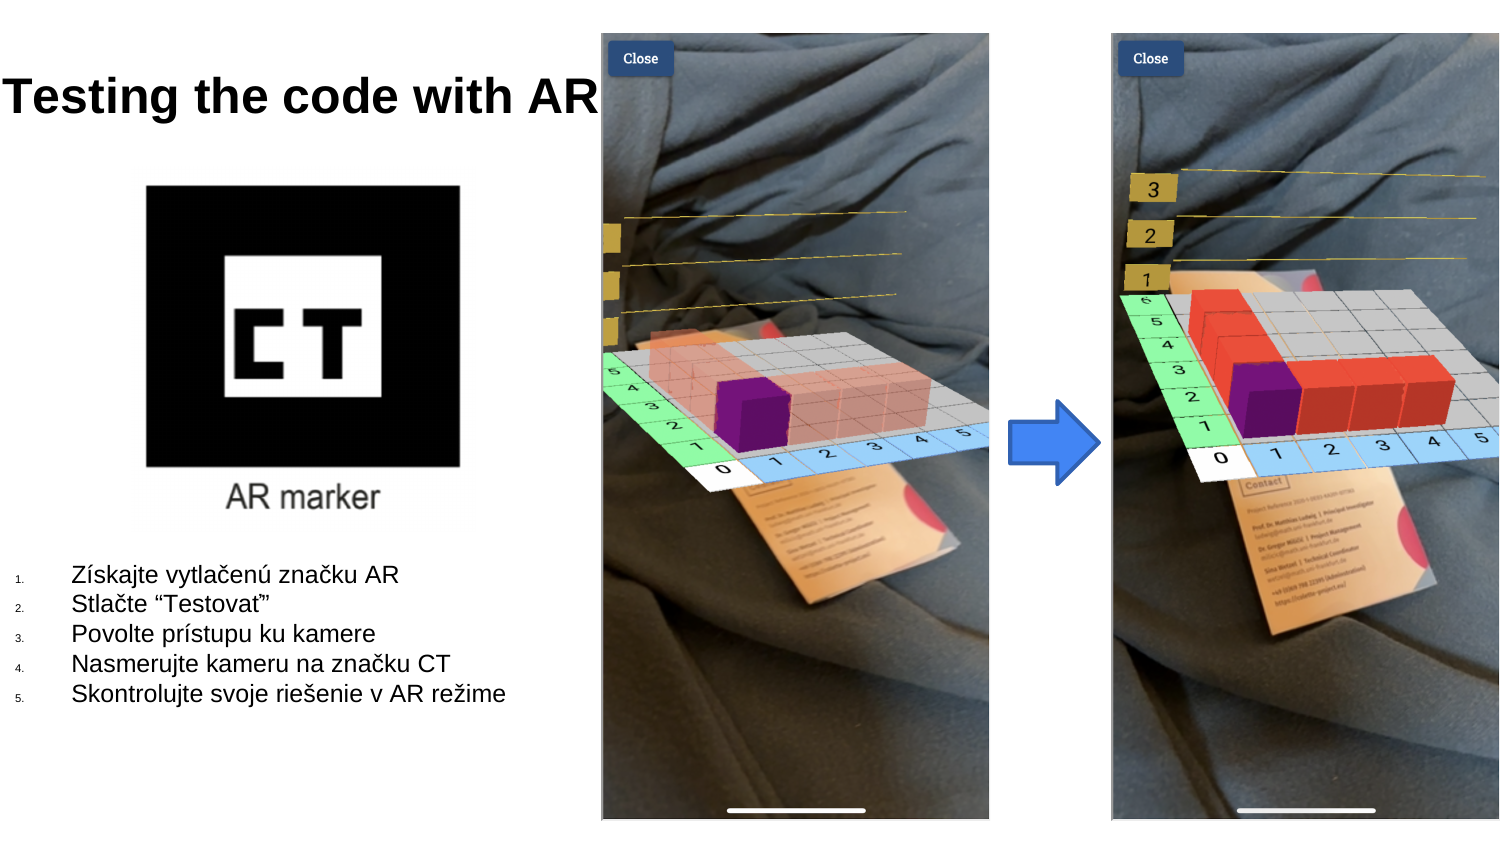

Testing the code with AR
Získajte vytlačenú značku AR
Stlačte “Testovať”
Povolte prístupu ku kamere
Nasmerujte kameru na značku CT
Skontrolujte svoje riešenie v AR režime